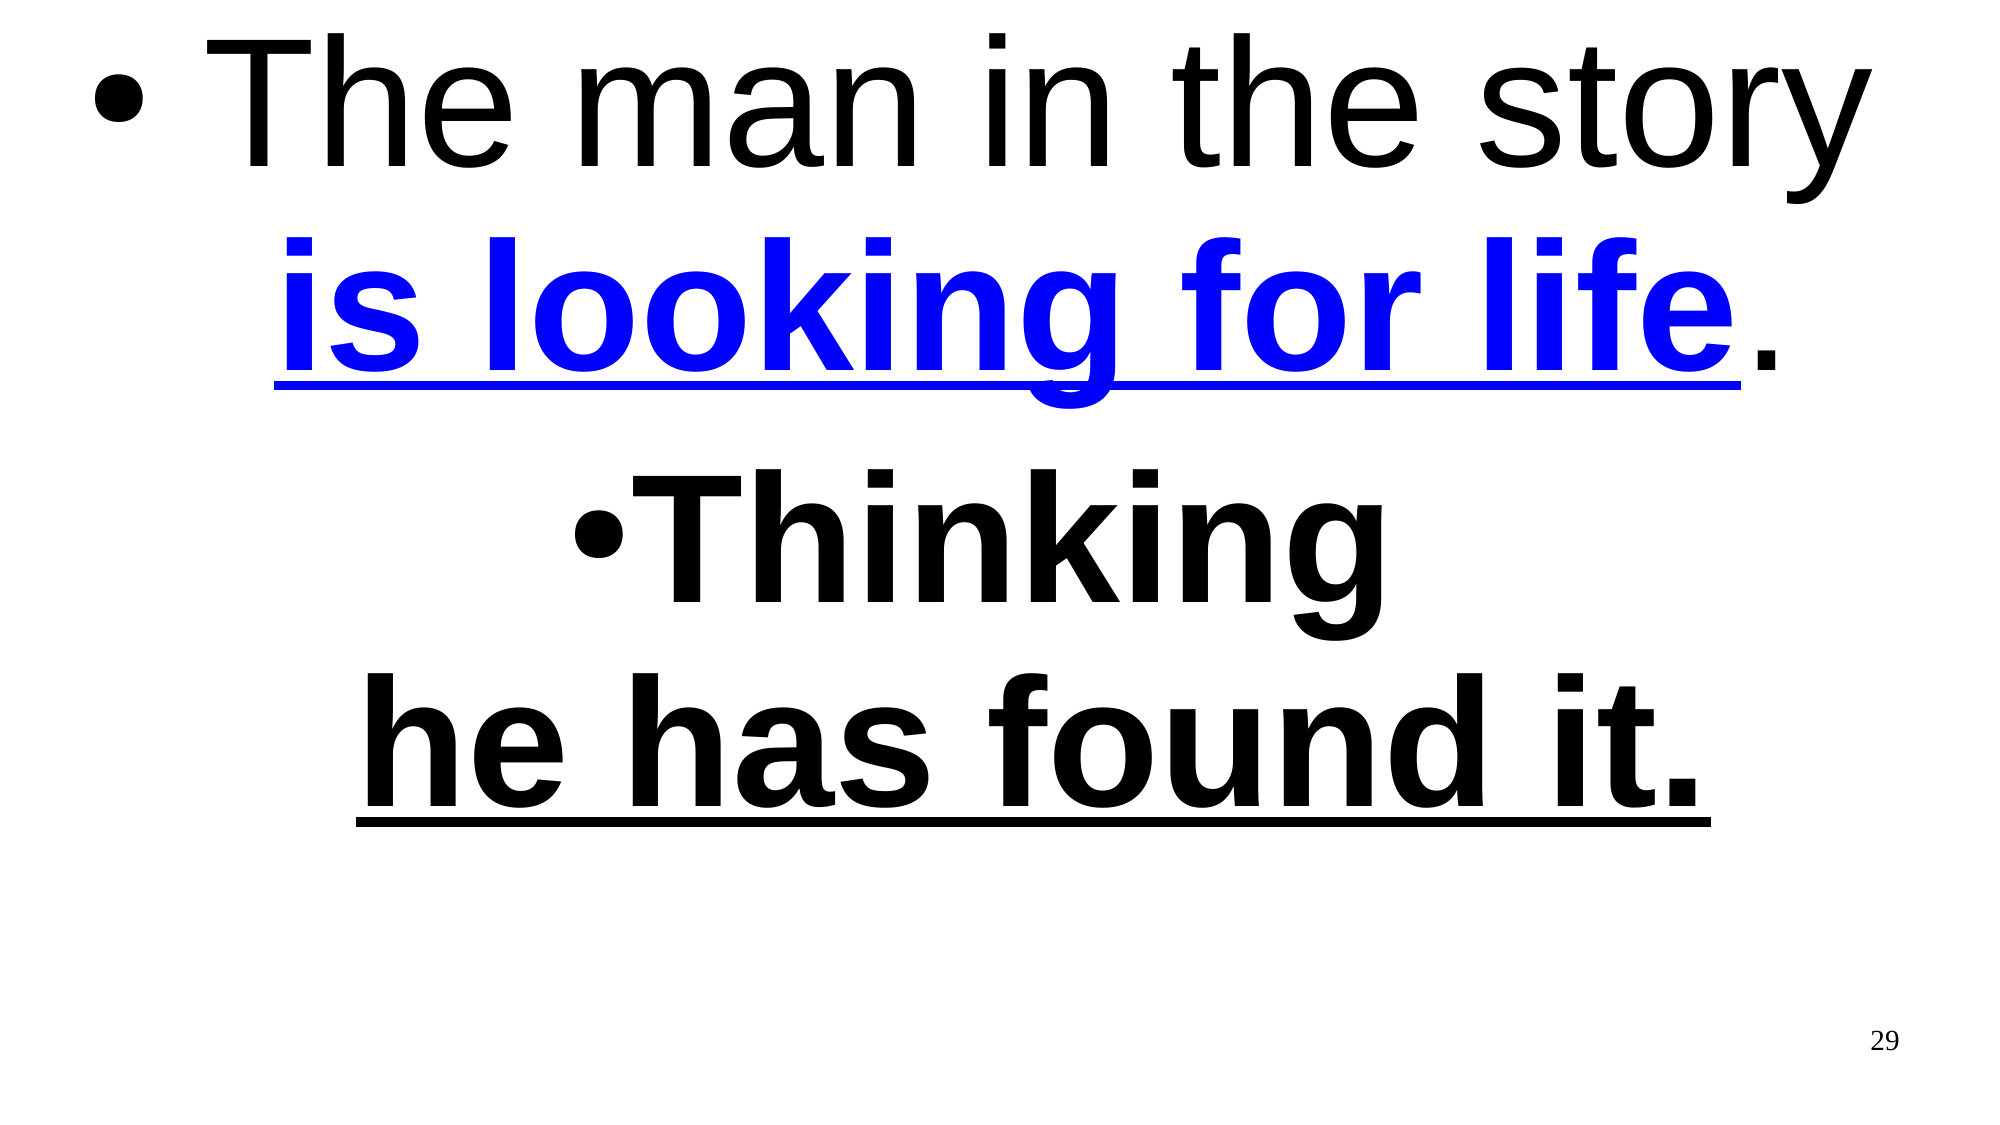

# The man in the story is looking for life.
Thinking
he has found it.
29